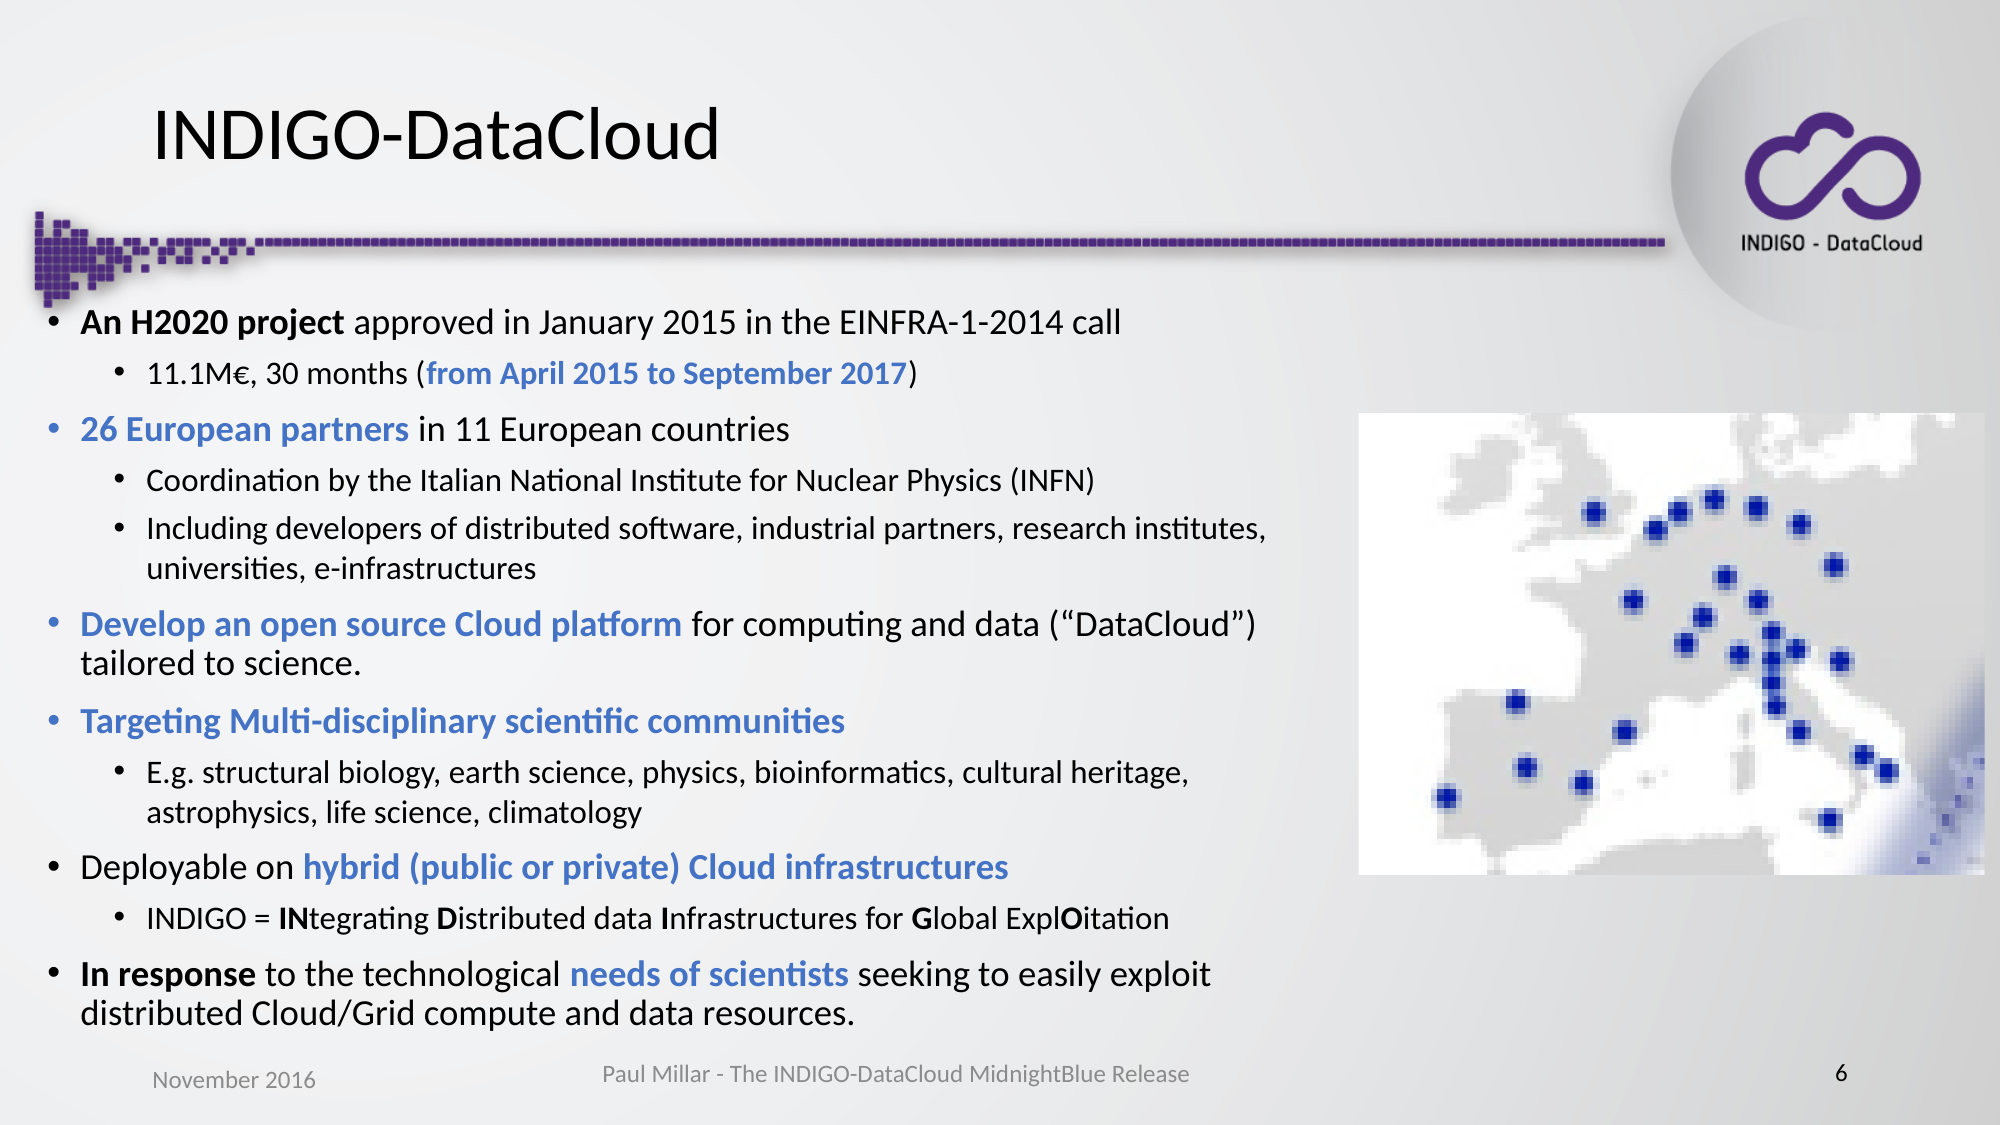

# INDIGO-DataCloud
An H2020 project approved in January 2015 in the EINFRA-1-2014 call
11.1M€, 30 months (from April 2015 to September 2017)
26 European partners in 11 European countries
Coordination by the Italian National Institute for Nuclear Physics (INFN)
Including developers of distributed software, industrial partners, research institutes, universities, e-infrastructures
Develop an open source Cloud platform for computing and data (“DataCloud”) tailored to science.
Targeting Multi-disciplinary scientific communities
E.g. structural biology, earth science, physics, bioinformatics, cultural heritage, astrophysics, life science, climatology
Deployable on hybrid (public or private) Cloud infrastructures
INDIGO = INtegrating Distributed data Infrastructures for Global ExplOitation
In response to the technological needs of scientists seeking to easily exploit distributed Cloud/Grid compute and data resources.
6
Paul Millar - The INDIGO-DataCloud MidnightBlue Release
November 2016